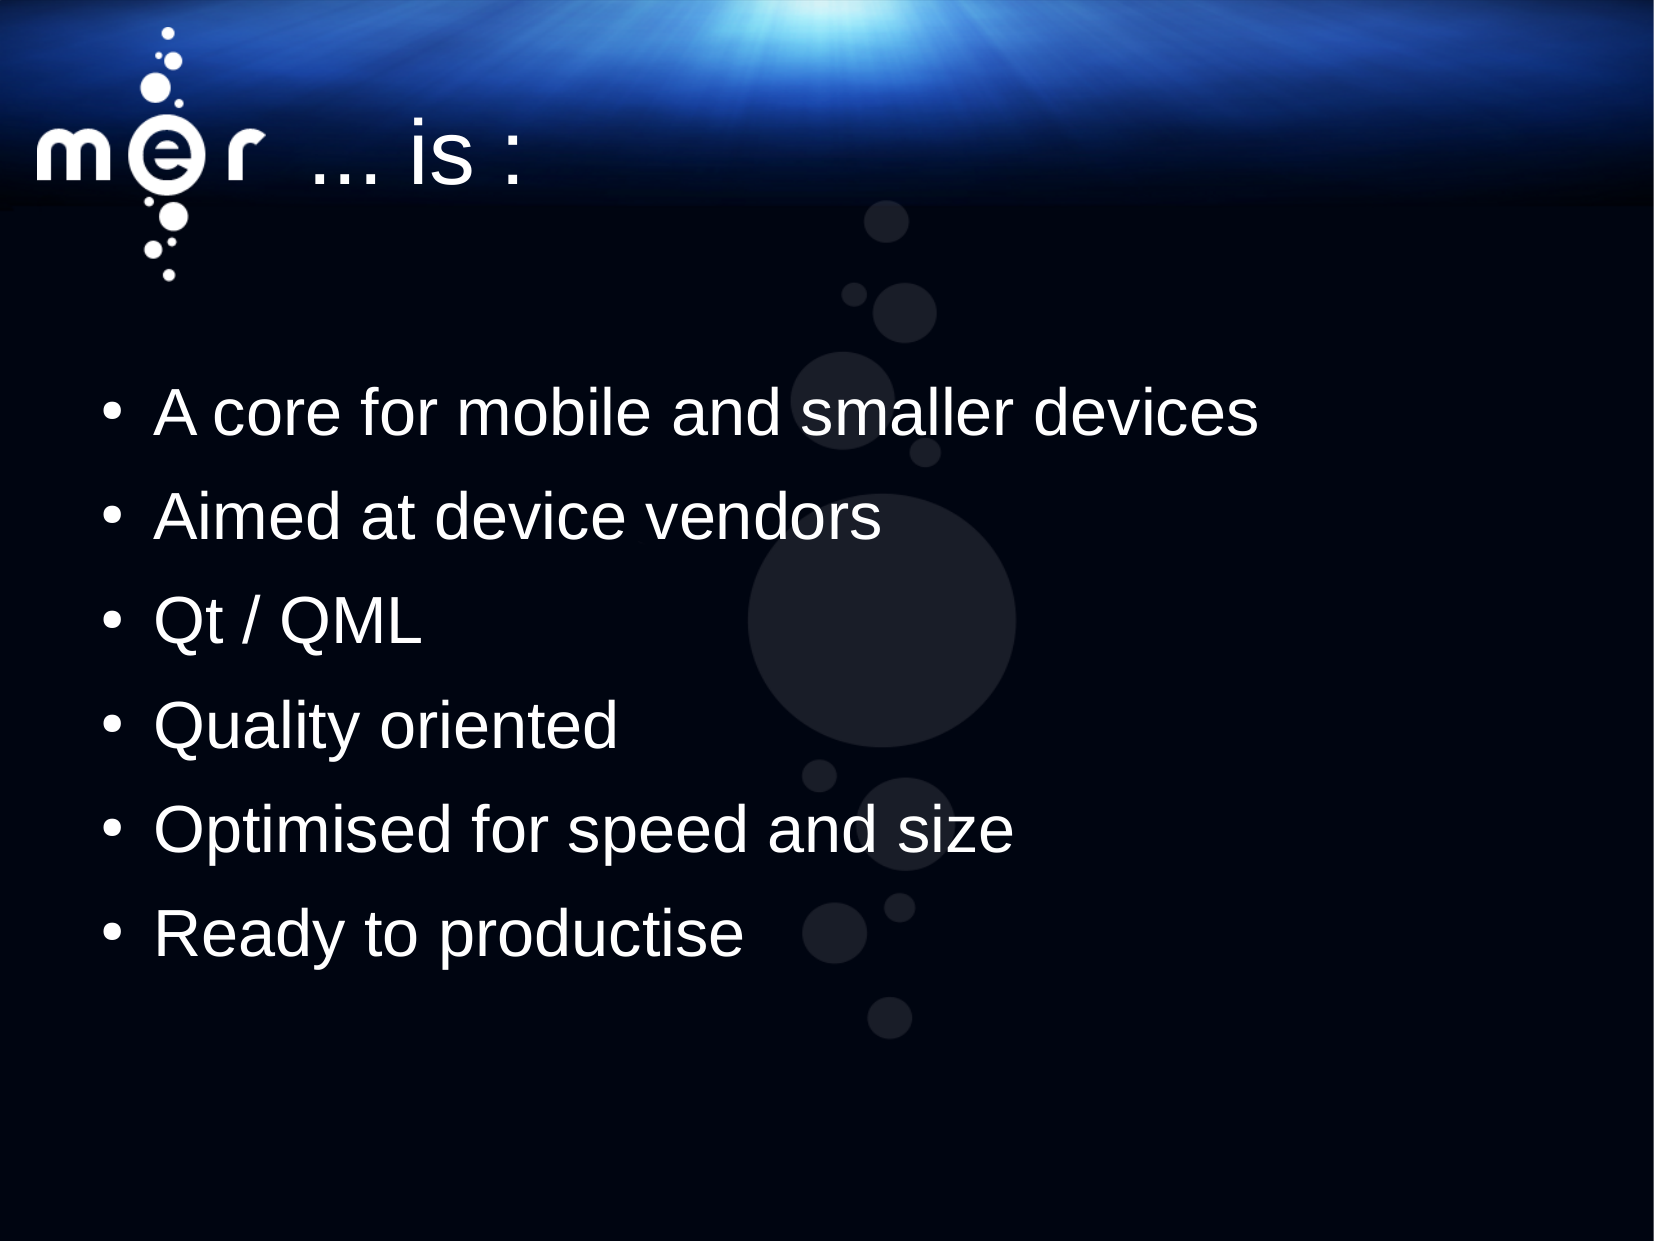

# ... is :
A core for mobile and smaller devices
Aimed at device vendors
Qt / QML
Quality oriented
Optimised for speed and size
Ready to productise